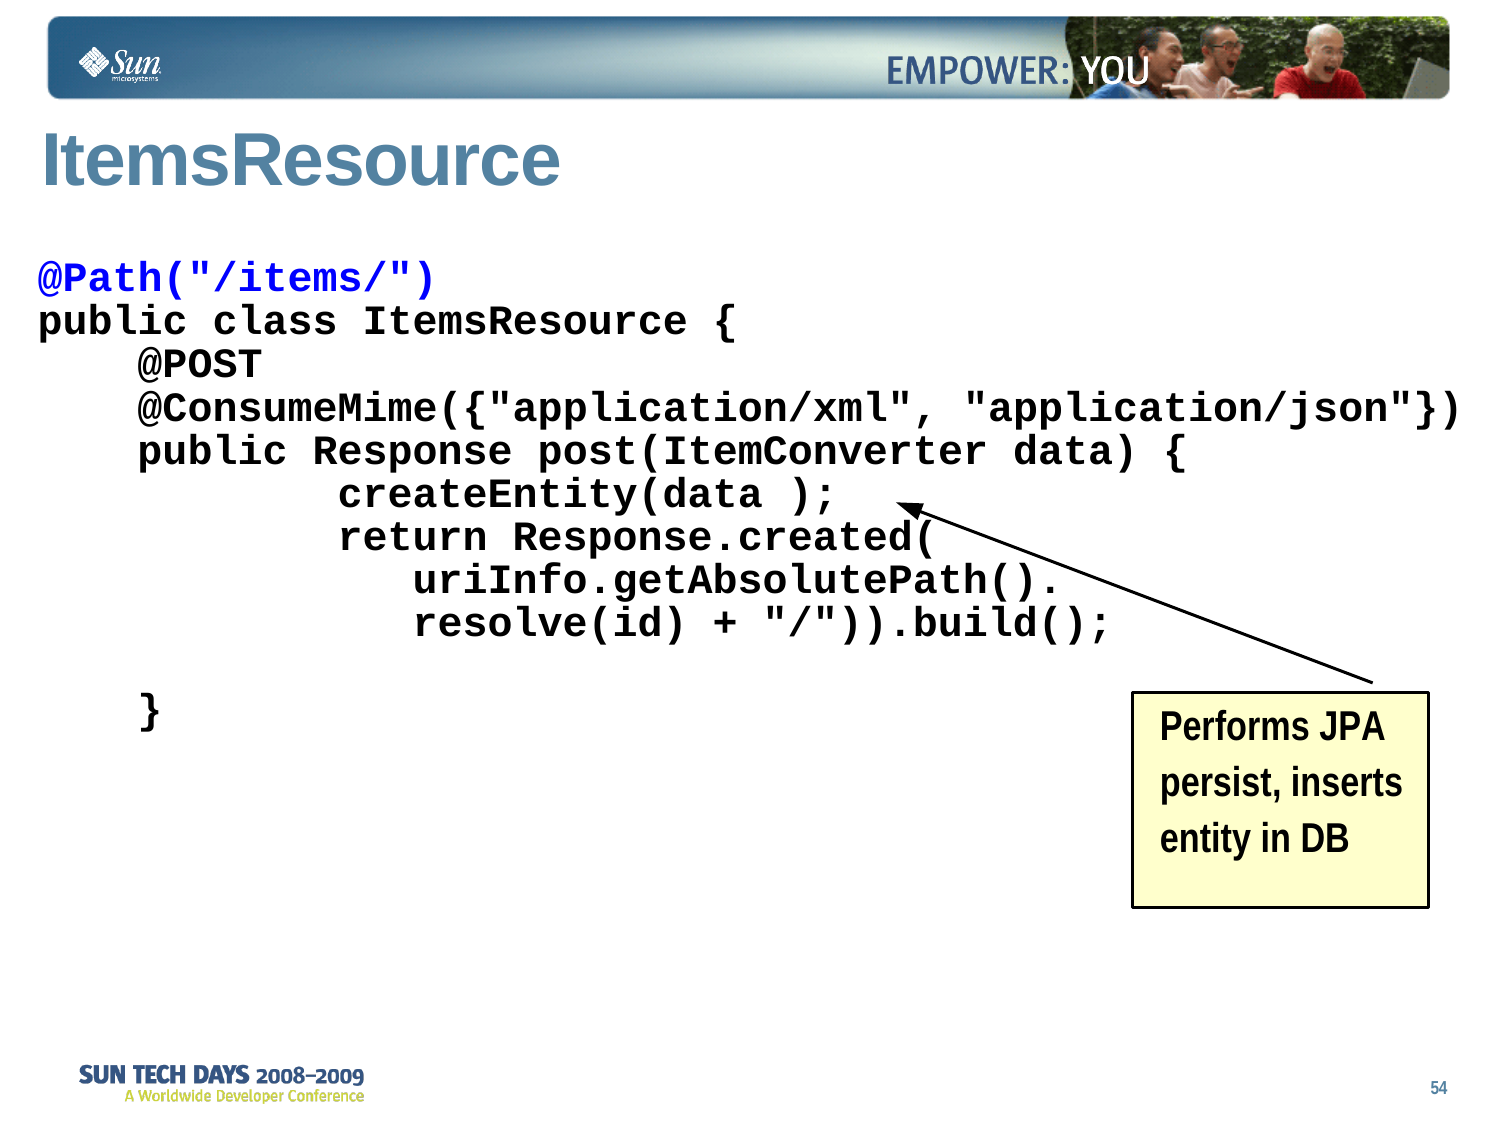

# ItemsResource
@Path("/items/")
public class ItemsResource {
 @POST
 @ConsumeMime({"application/xml", "application/json"})
 public Response post(ItemConverter data) {
 createEntity(data );
 return Response.created(
					uriInfo.getAbsolutePath().
					resolve(id) + "/")).build();
 }
Performs JPA
persist, inserts
entity in DB